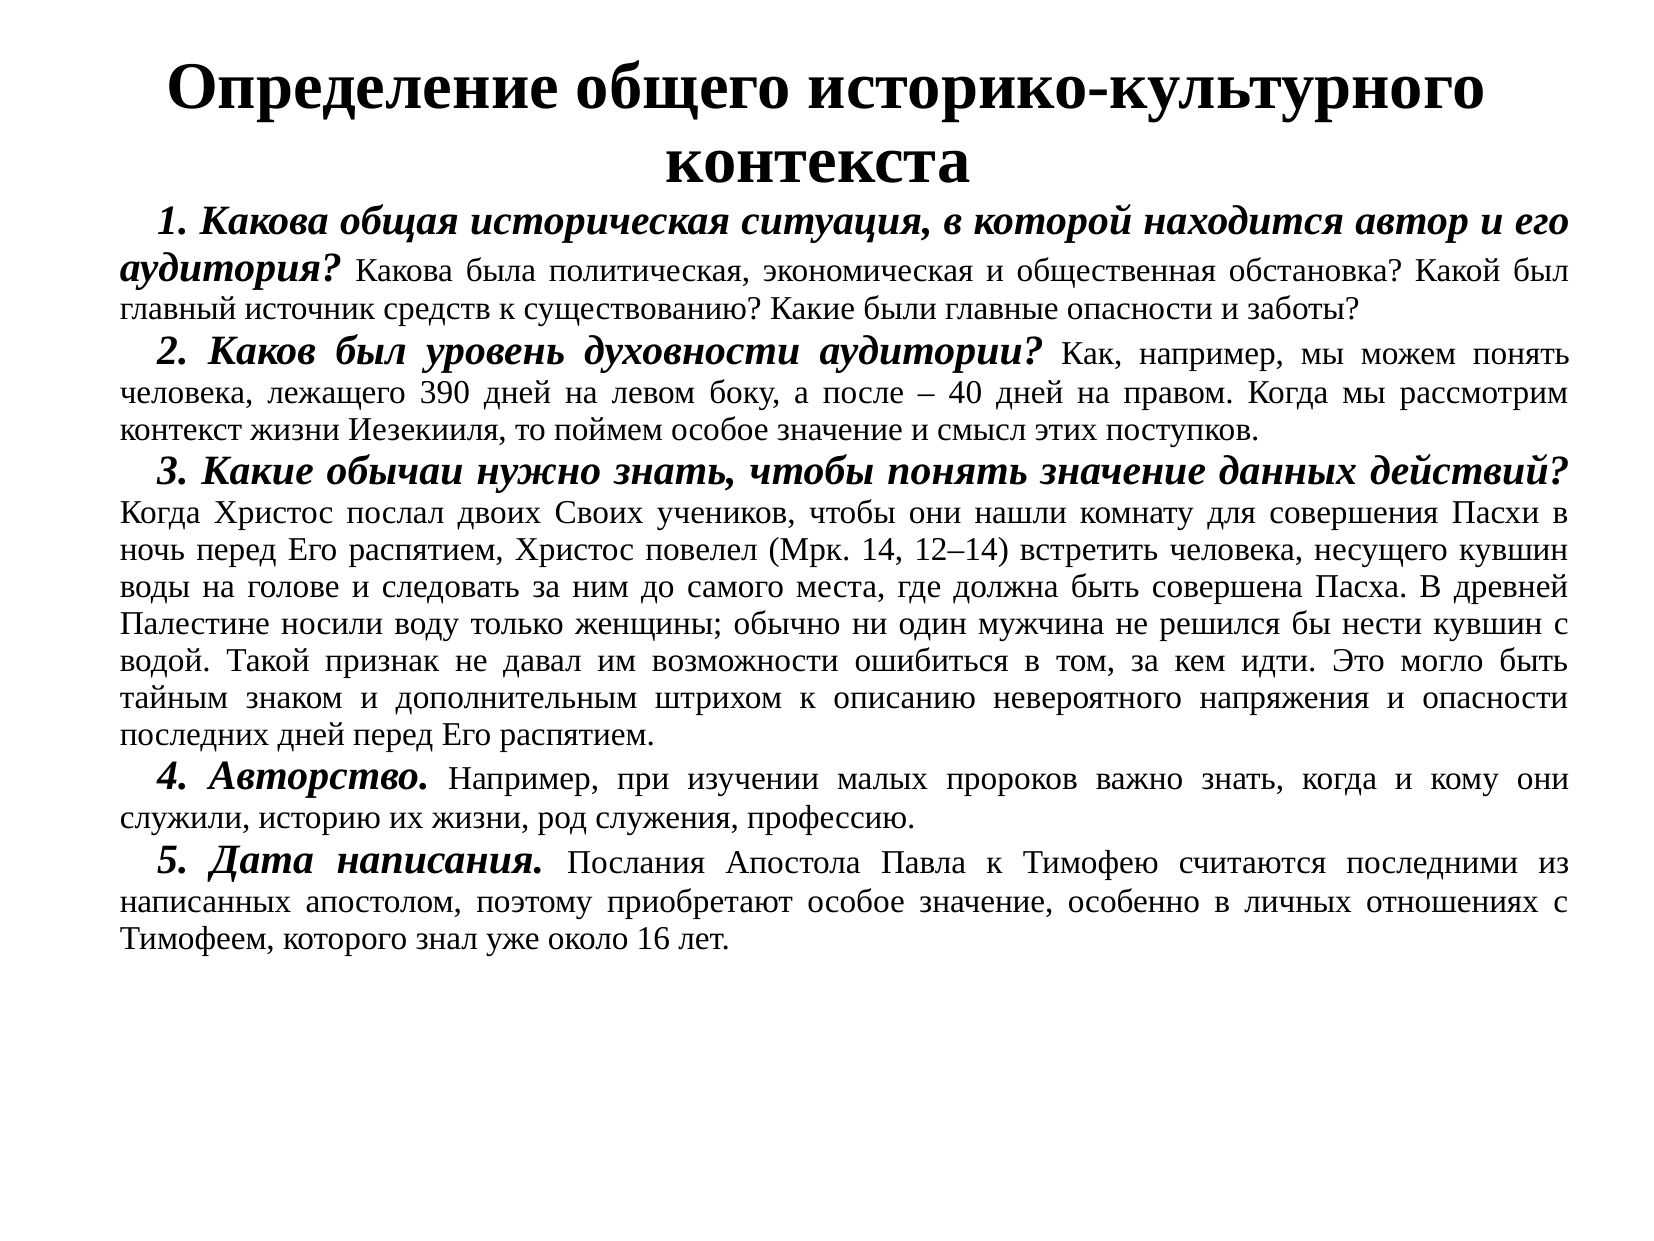

# Определение общего историко-культурного контекста
1. Какова общая историческая ситуация, в которой находится автор и его аудитория? Какова была политическая, экономическая и общественная обстановка? Какой был главный источник средств к существованию? Какие были главные опасности и заботы?
2. Каков был уровень духовности аудитории? Как, например, мы можем понять человека, лежащего 390 дней на левом боку, а после – 40 дней на правом. Когда мы рассмотрим контекст жизни Иезекииля, то поймем особое значение и смысл этих поступков.
3. Какие обычаи нужно знать, чтобы понять значение данных действий? Когда Христос послал двоих Своих учеников, чтобы они нашли комнату для совершения Пасхи в ночь перед Его распятием, Христос повелел (Мрк. 14, 12–14) встретить человека, несущего кувшин воды на голове и следовать за ним до самого места, где должна быть совершена Пасха. В древней Палестине носили воду только женщины; обычно ни один мужчина не решился бы нести кувшин с водой. Такой признак не давал им возможности ошибиться в том, за кем идти. Это могло быть тайным знаком и дополнительным штрихом к описанию невероятного напряжения и опасности последних дней перед Его распятием.
4. Авторство. Например, при изучении малых пророков важно знать, когда и кому они служили, историю их жизни, род служения, профессию.
5. Дата написания. Послания Апостола Павла к Тимофею считаются последними из написанных апостолом, поэтому приобретают особое значение, особенно в личных отношениях с Тимофеем, которого знал уже около 16 лет.